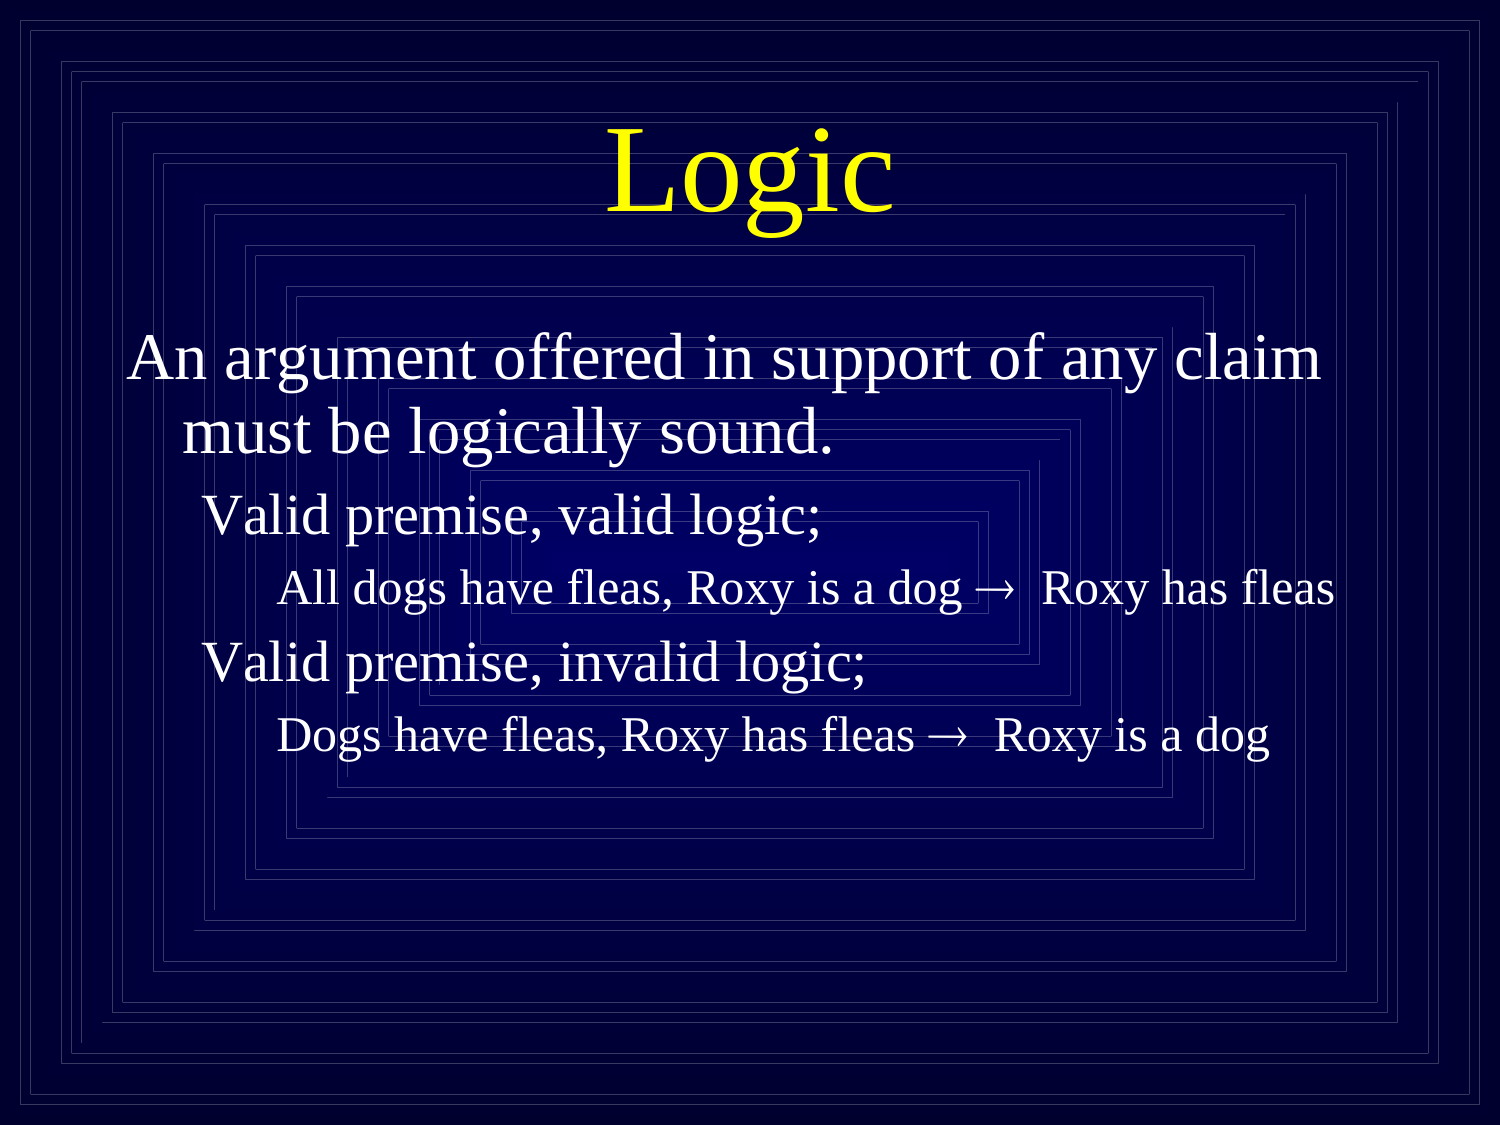

# Logic
An argument offered in support of any claim must be logically sound.
Valid premise, valid logic;
All dogs have fleas, Roxy is a dog Roxy has fleas
Valid premise, invalid logic;
Dogs have fleas, Roxy has fleas Roxy is a dog